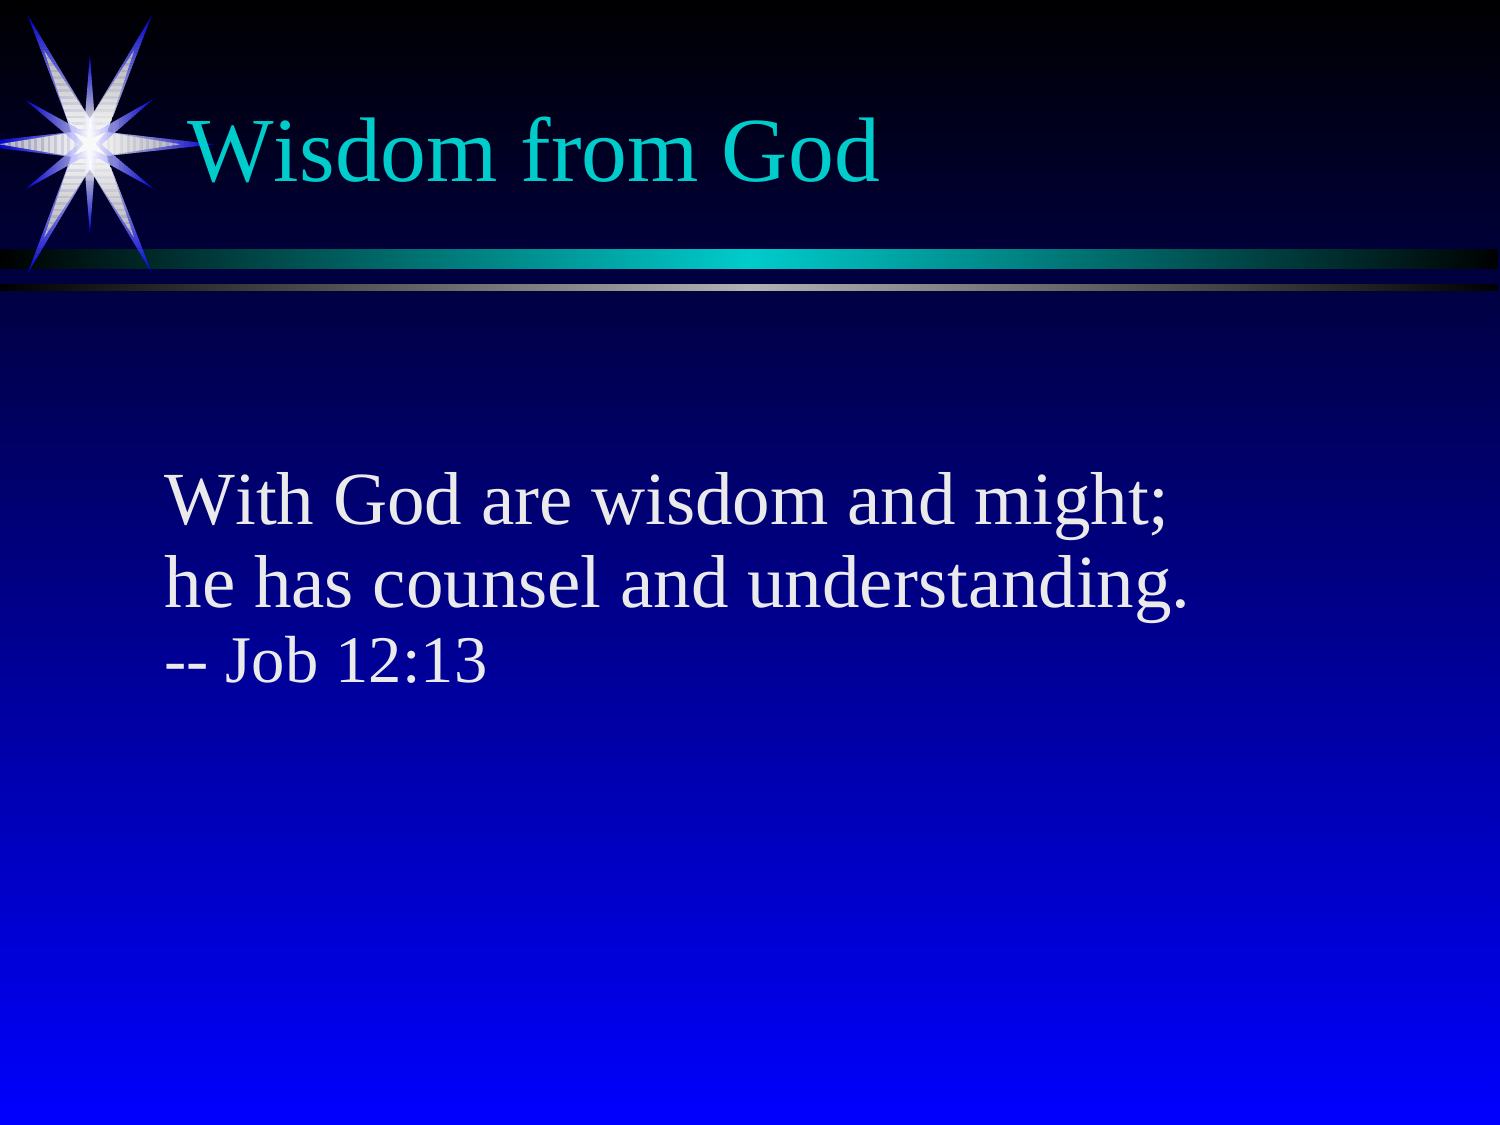

# Wisdom from God
With God are wisdom and might;
he has counsel and understanding.
-- Job 12:13